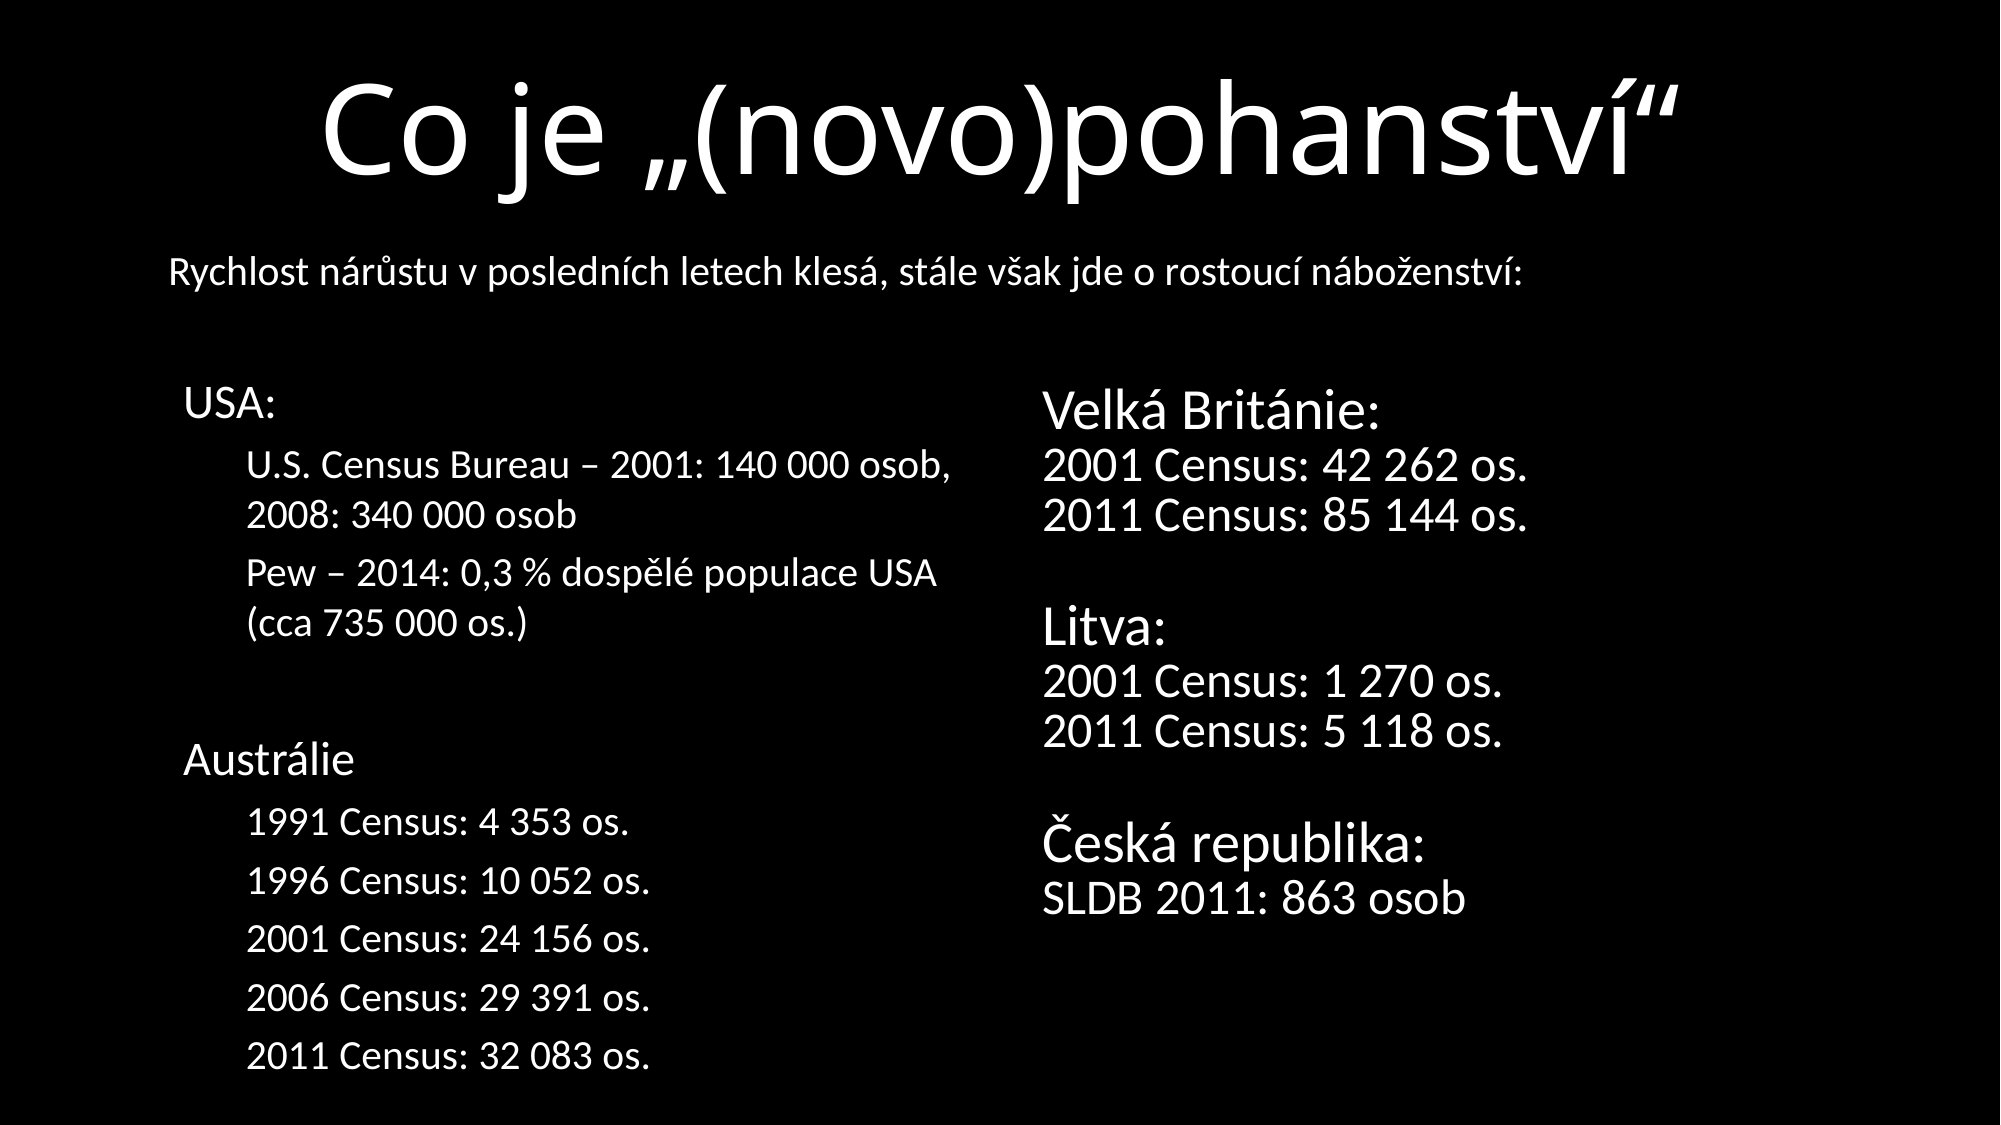

Co je „(novo)pohanství“
Rychlost nárůstu v posledních letech klesá, stále však jde o rostoucí náboženství:
# USA:
U.S. Census Bureau – 2001: 140 000 osob, 2008: 340 000 osob
Pew – 2014: 0,3 % dospělé populace USA (cca 735 000 os.)
Austrálie
1991 Census: 4 353 os.
1996 Census: 10 052 os.
2001 Census: 24 156 os.
2006 Census: 29 391 os.
2011 Census: 32 083 os.
Velká Británie:
2001 Census: 42 262 os.
2011 Census: 85 144 os.
Litva:
2001 Census: 1 270 os.
2011 Census: 5 118 os.
Česká republika:
SLDB 2011: 863 osob